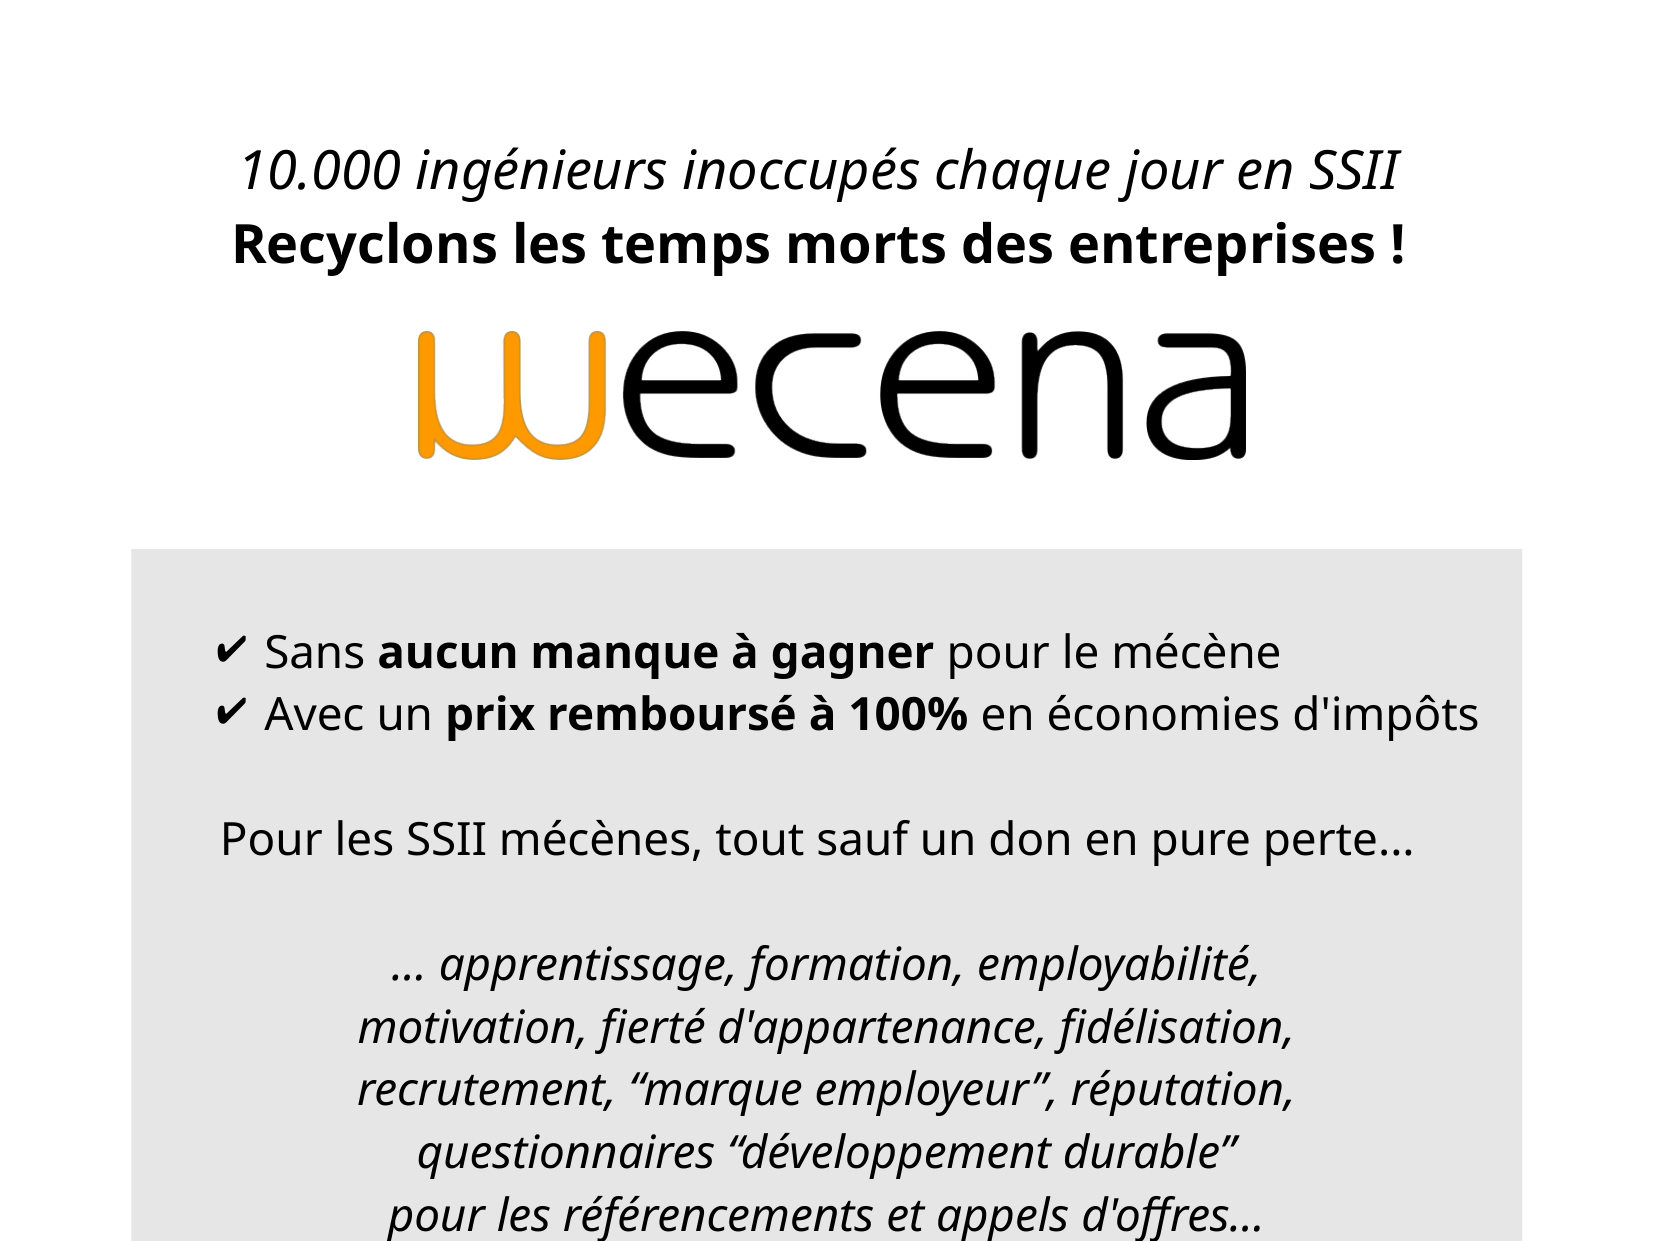

10.000 ingénieurs inoccupés chaque jour en SSII
Recyclons les temps morts des entreprises !
 Sans aucun manque à gagner pour le mécène
 Avec un prix remboursé à 100% en économies d'impôts
	Pour les SSII mécènes, tout sauf un don en pure perte...
... apprentissage, formation, employabilité,
motivation, fierté d'appartenance, fidélisation,
recrutement, “marque employeur”, réputation,
questionnaires “développement durable”
pour les référencements et appels d'offres...